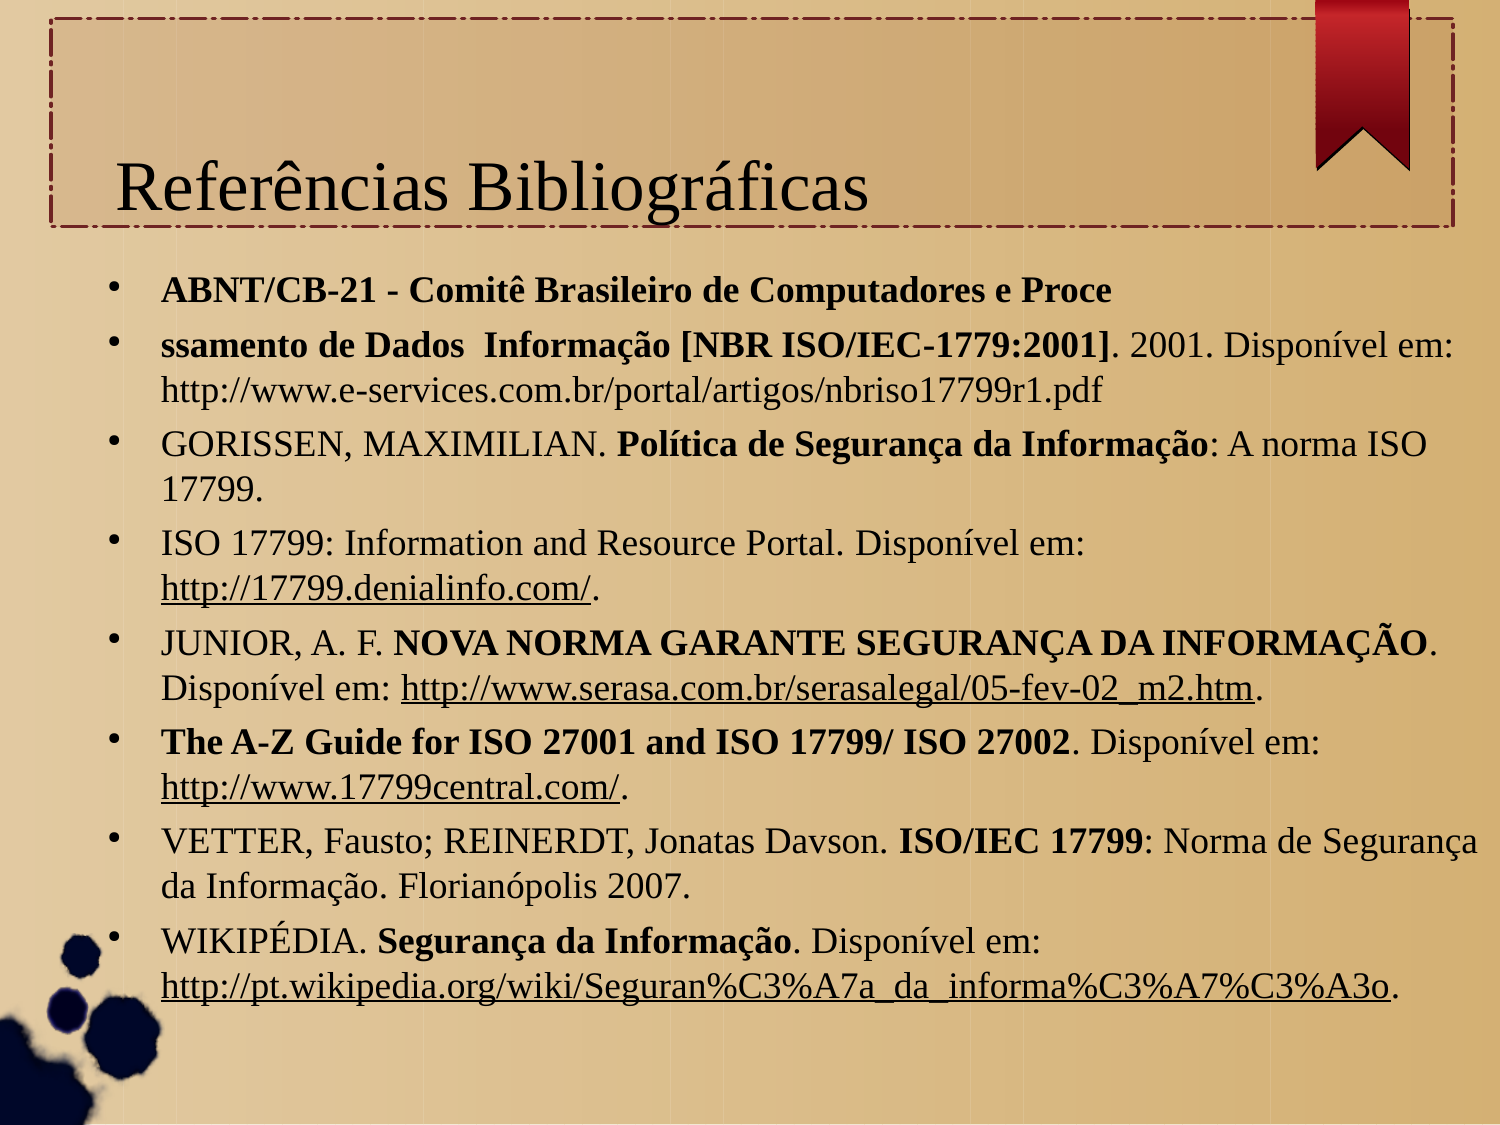

# Referências Bibliográficas
ABNT/CB-21 - Comitê Brasileiro de Computadores e Proce
ssamento de Dados Informação [NBR ISO/IEC-1779:2001]. 2001. Disponível em: http://www.e-services.com.br/portal/artigos/nbriso17799r1.pdf
GORISSEN, MAXIMILIAN. Política de Segurança da Informação: A norma ISO 17799.
ISO 17799: Information and Resource Portal. Disponível em: http://17799.denialinfo.com/.
JUNIOR, A. F. NOVA NORMA GARANTE SEGURANÇA DA INFORMAÇÃO. Disponível em: http://www.serasa.com.br/serasalegal/05-fev-02_m2.htm.
The A-Z Guide for ISO 27001 and ISO 17799/ ISO 27002. Disponível em: http://www.17799central.com/.
VETTER, Fausto; REINERDT, Jonatas Davson. ISO/IEC 17799: Norma de Segurança da Informação. Florianópolis 2007.
WIKIPÉDIA. Segurança da Informação. Disponível em: http://pt.wikipedia.org/wiki/Seguran%C3%A7a_da_informa%C3%A7%C3%A3o.